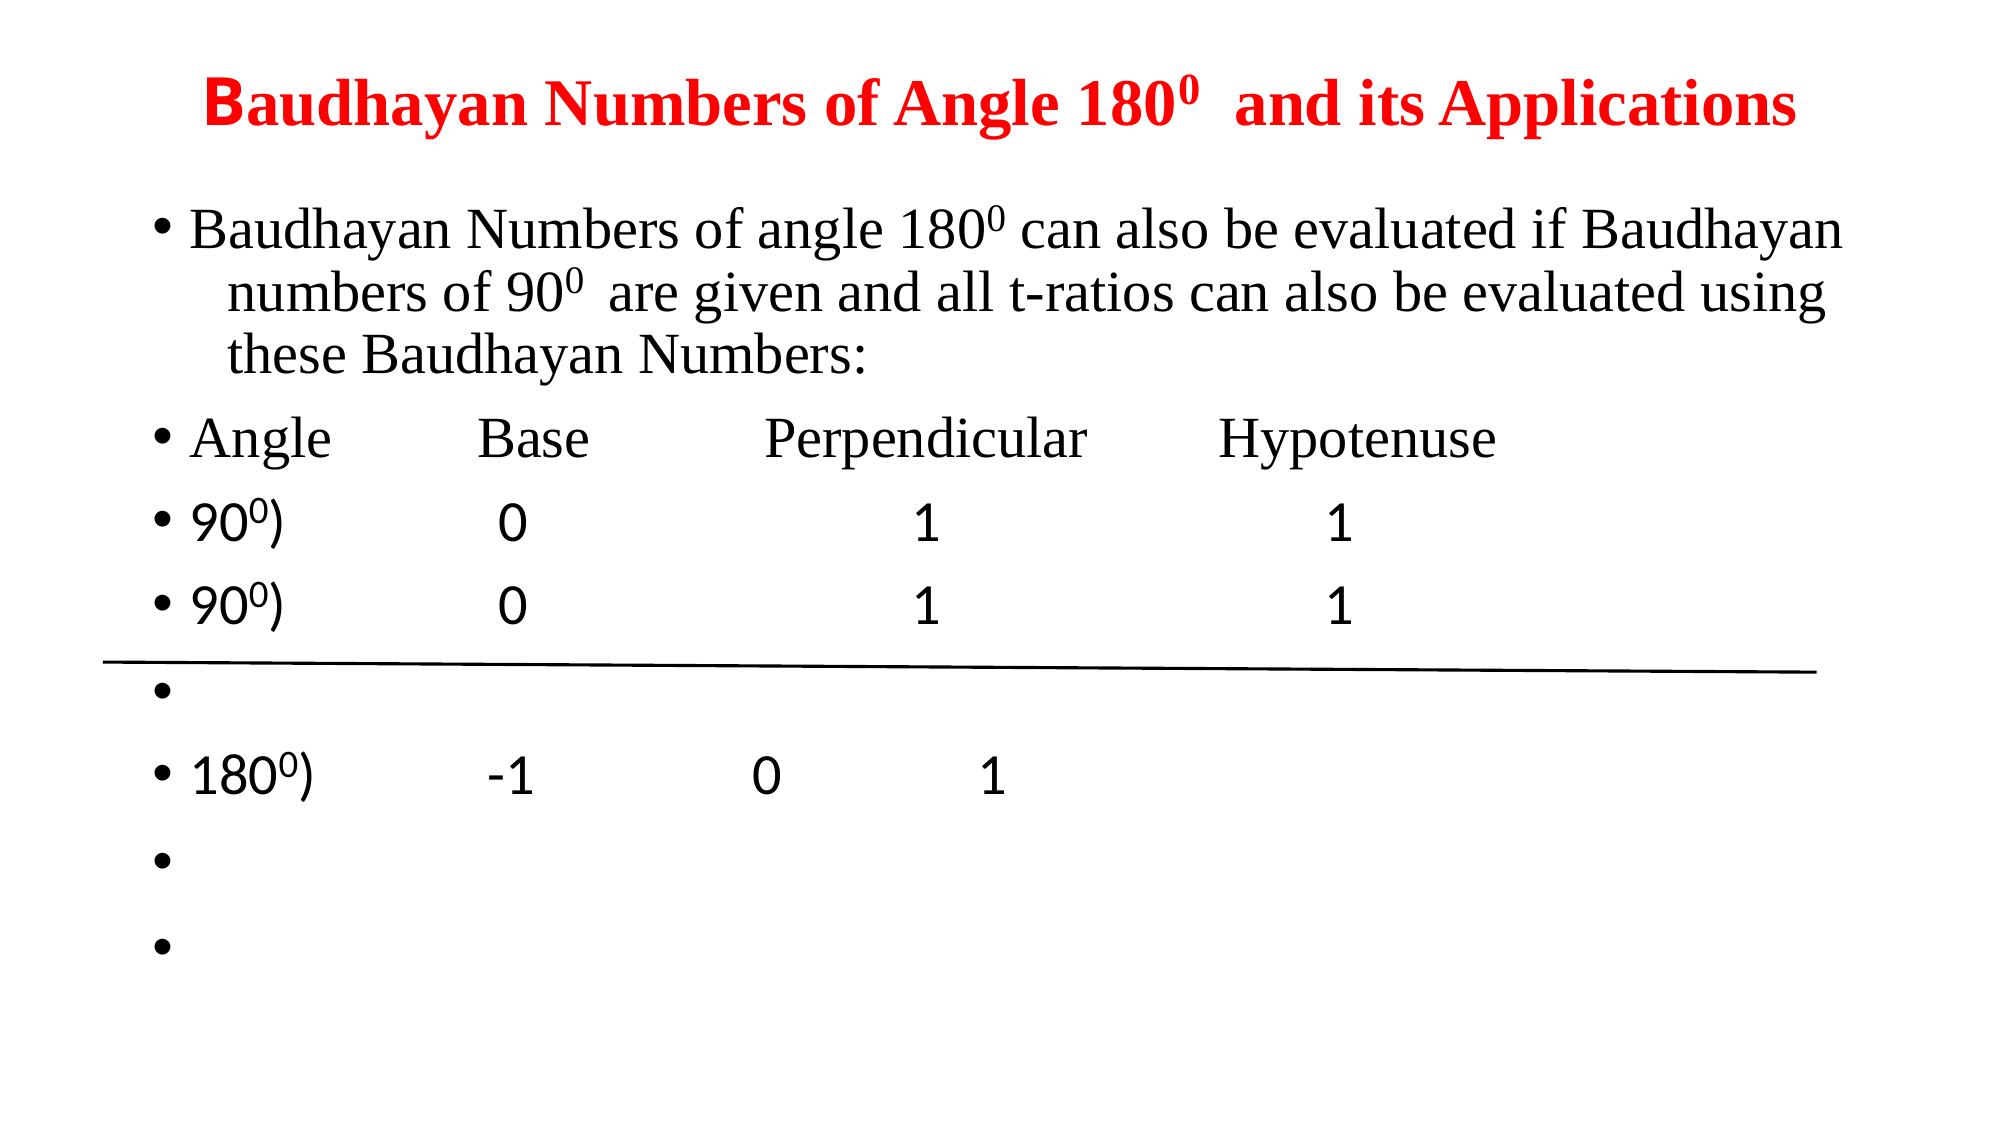

# Baudhayan Numbers of Angle 1800 and its Applications
Baudhayan Numbers of angle 1800 can also be evaluated if Baudhayan numbers of 900 are given and all t-ratios can also be evaluated using these Baudhayan Numbers:
Angle Base Perpendicular Hypotenuse
900) 0 1 1
900) 0 1 1
1800) -1		 	0			1